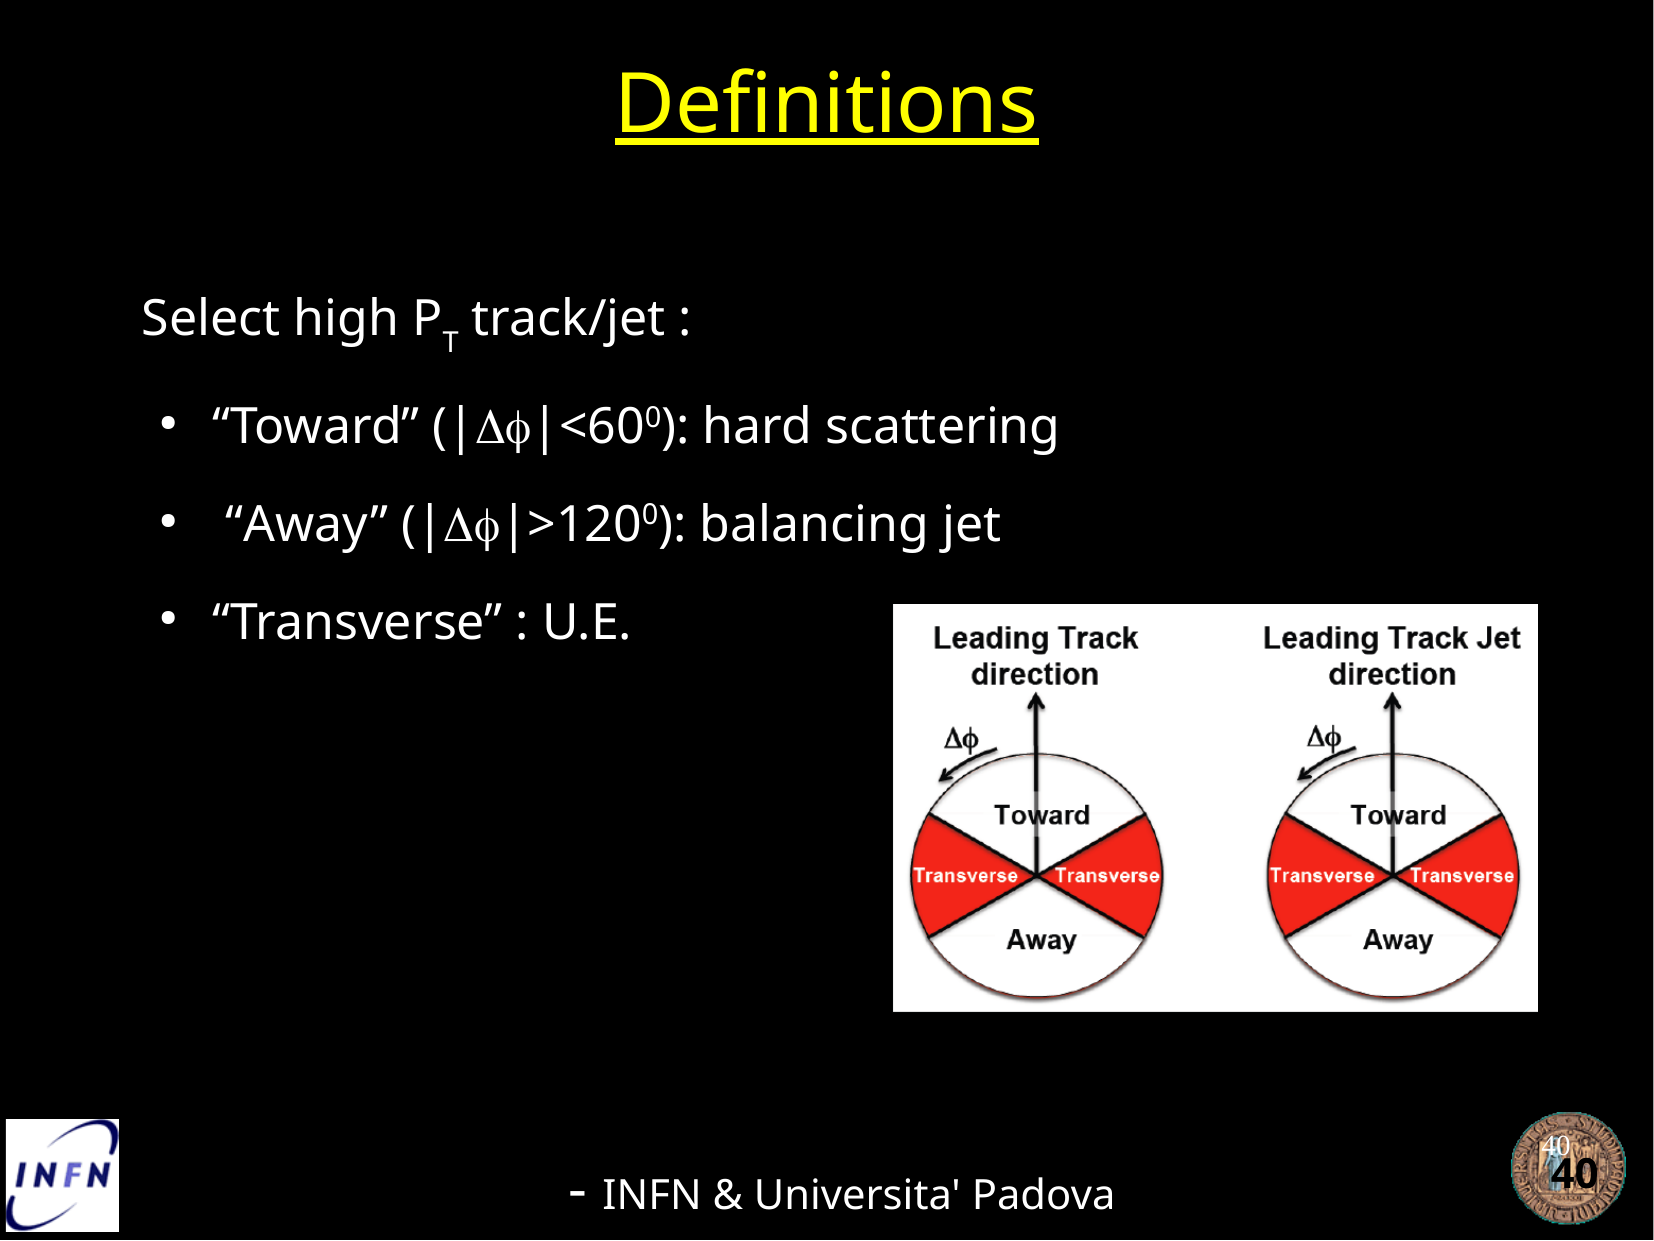

# Definitions
Select high PT track/jet :
“Toward” (|Df|<600): hard scattering
 “Away” (|Df|>1200): balancing jet
“Transverse” : U.E.
40